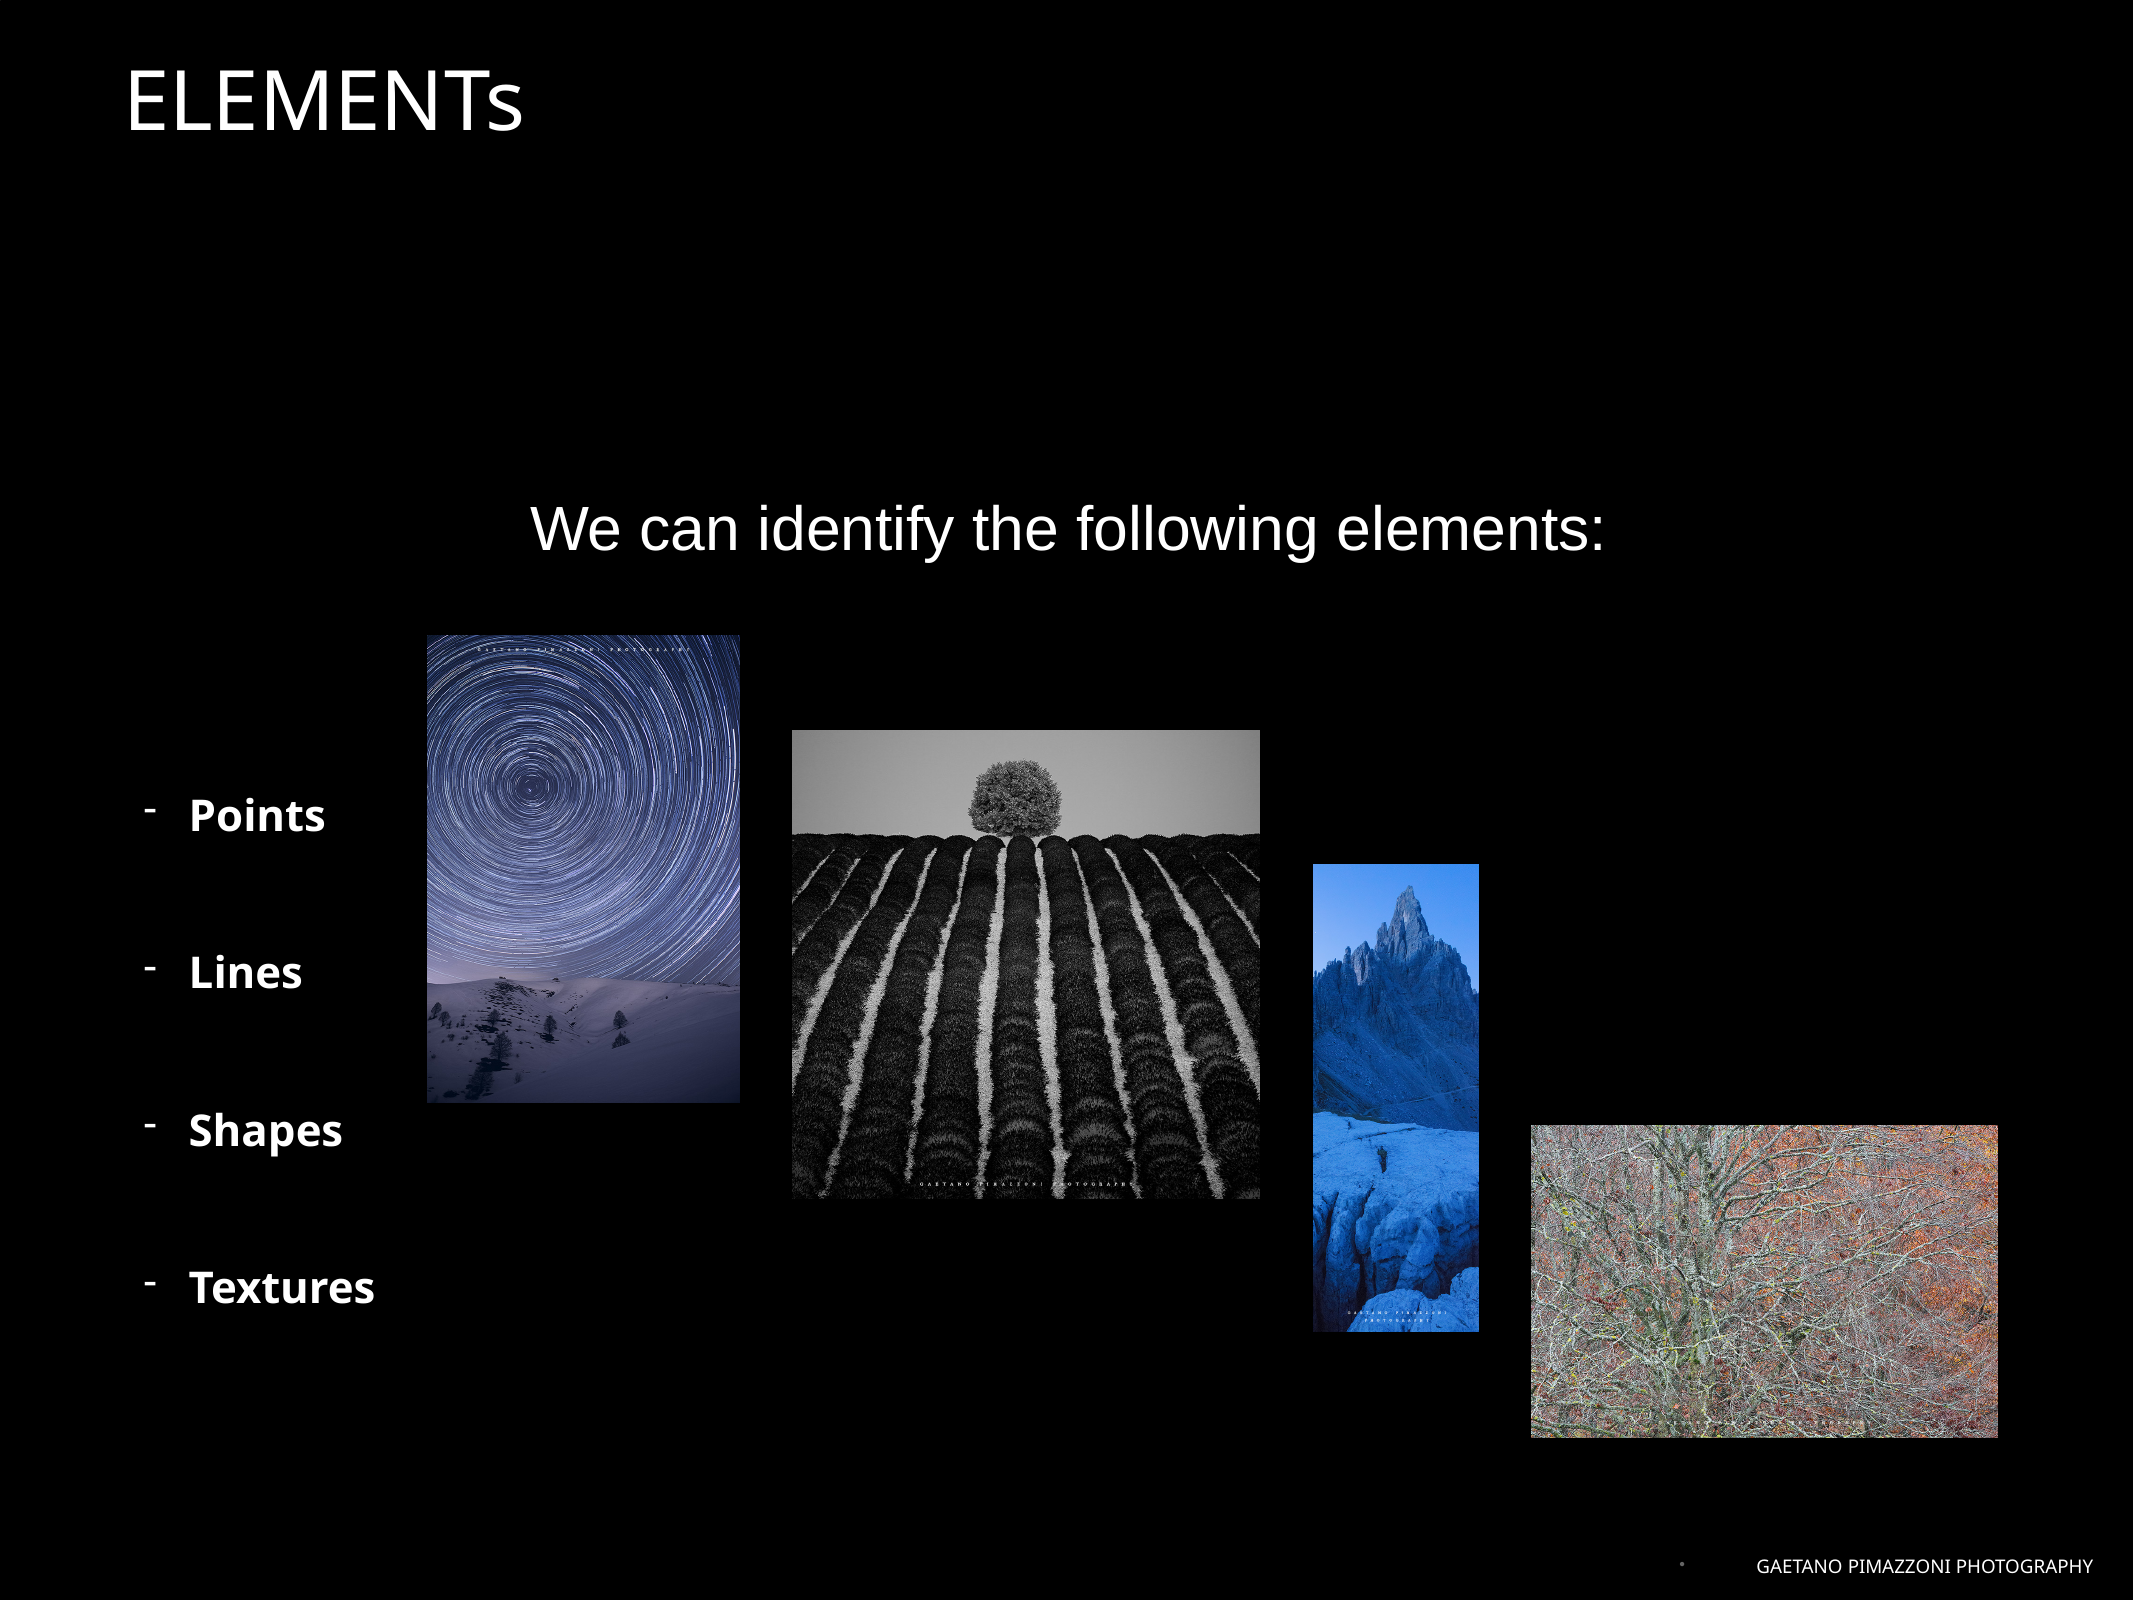

# ELEMENTs
The right compositions is not a matter only of tone and colors.
We should speak of geometries.
We can identify the following elements:
Points
Lines
Shapes
Textures
GAETANO PIMAZZONI PHOTOGRAPHY